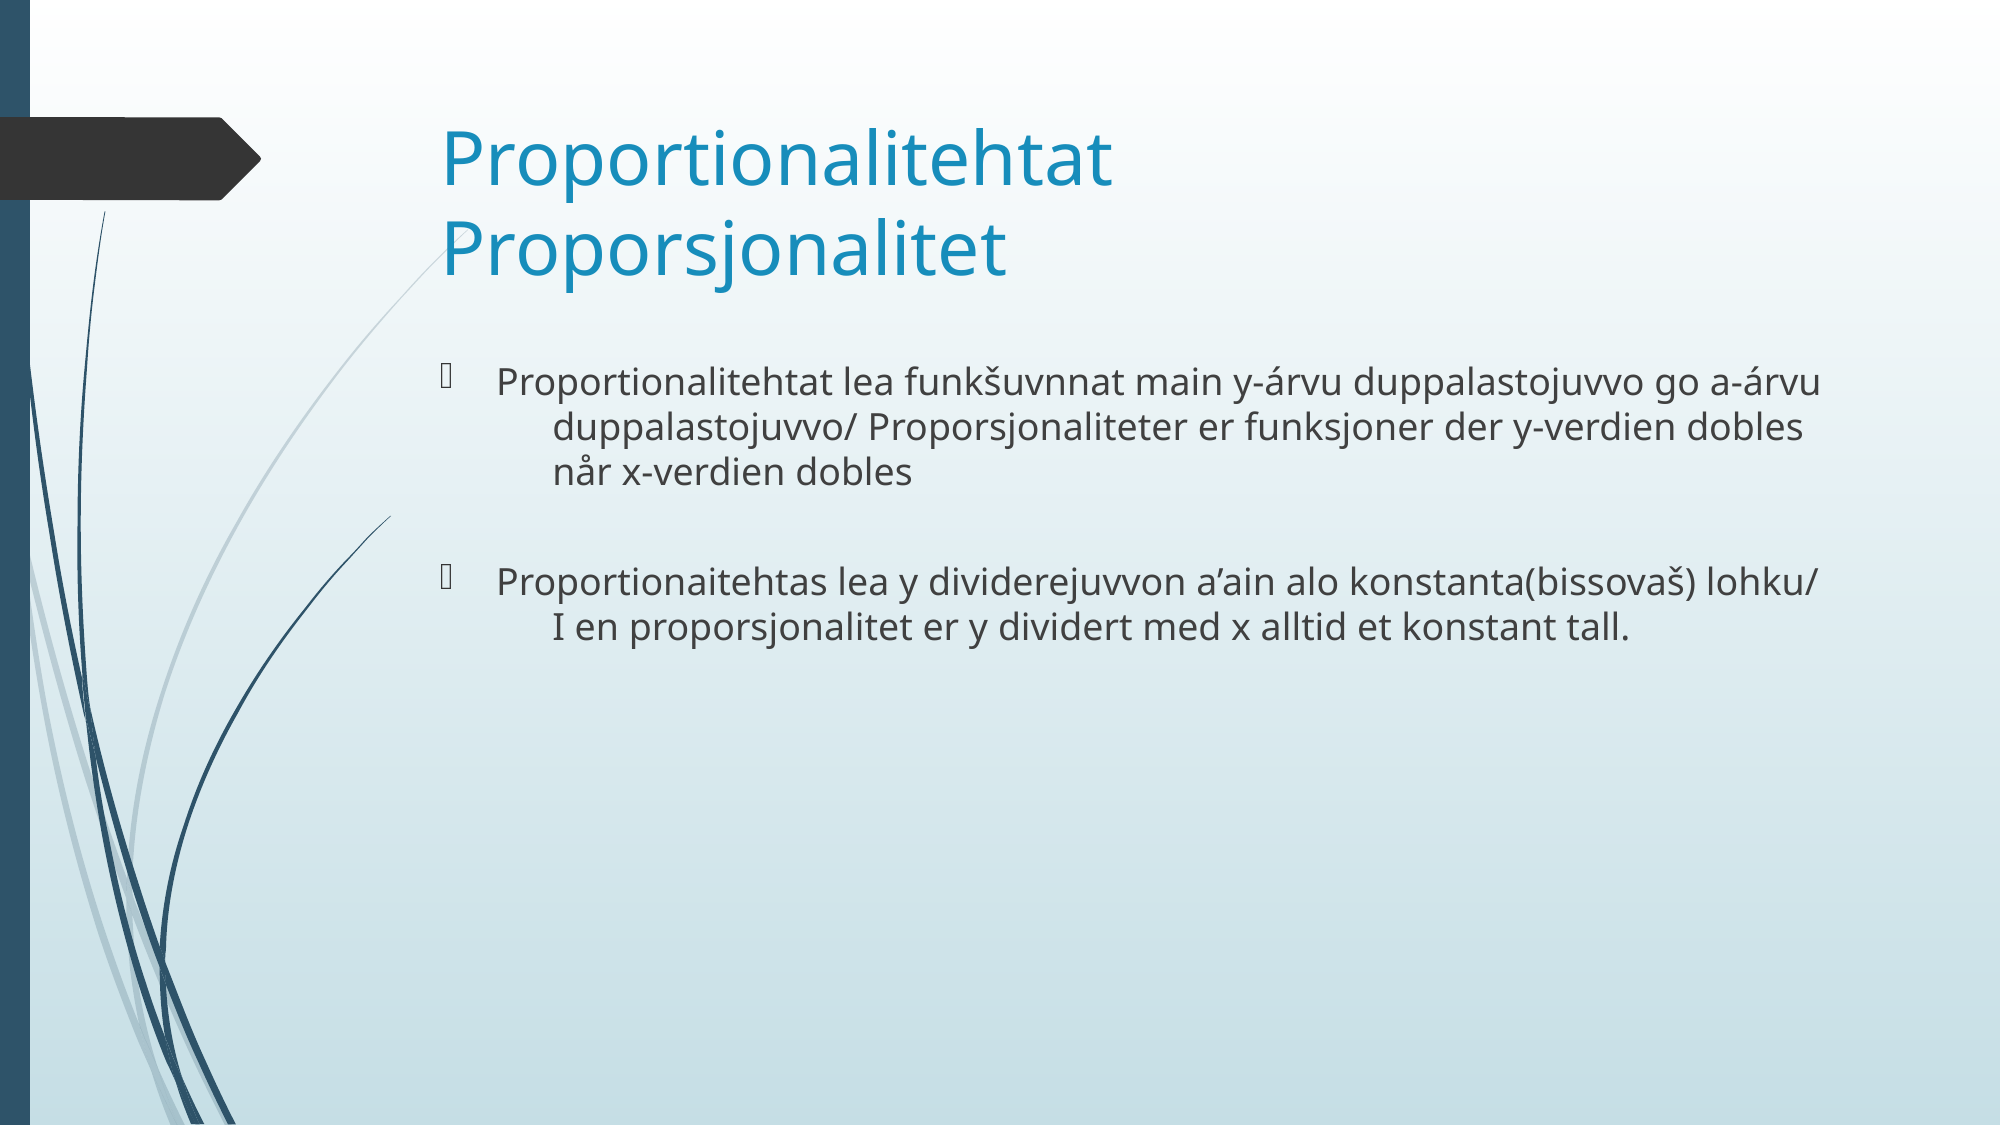

# Proportionalitehtat Proporsjonalitet
Proportionalitehtat lea funkšuvnnat main y-árvu duppalastojuvvo go a-árvu duppalastojuvvo/ Proporsjonaliteter er funksjoner der y-verdien dobles når x-verdien dobles
Proportionaitehtas lea y dividerejuvvon a’ain alo konstanta(bissovaš) lohku/
I en proporsjonalitet er y dividert med x alltid et konstant tall.